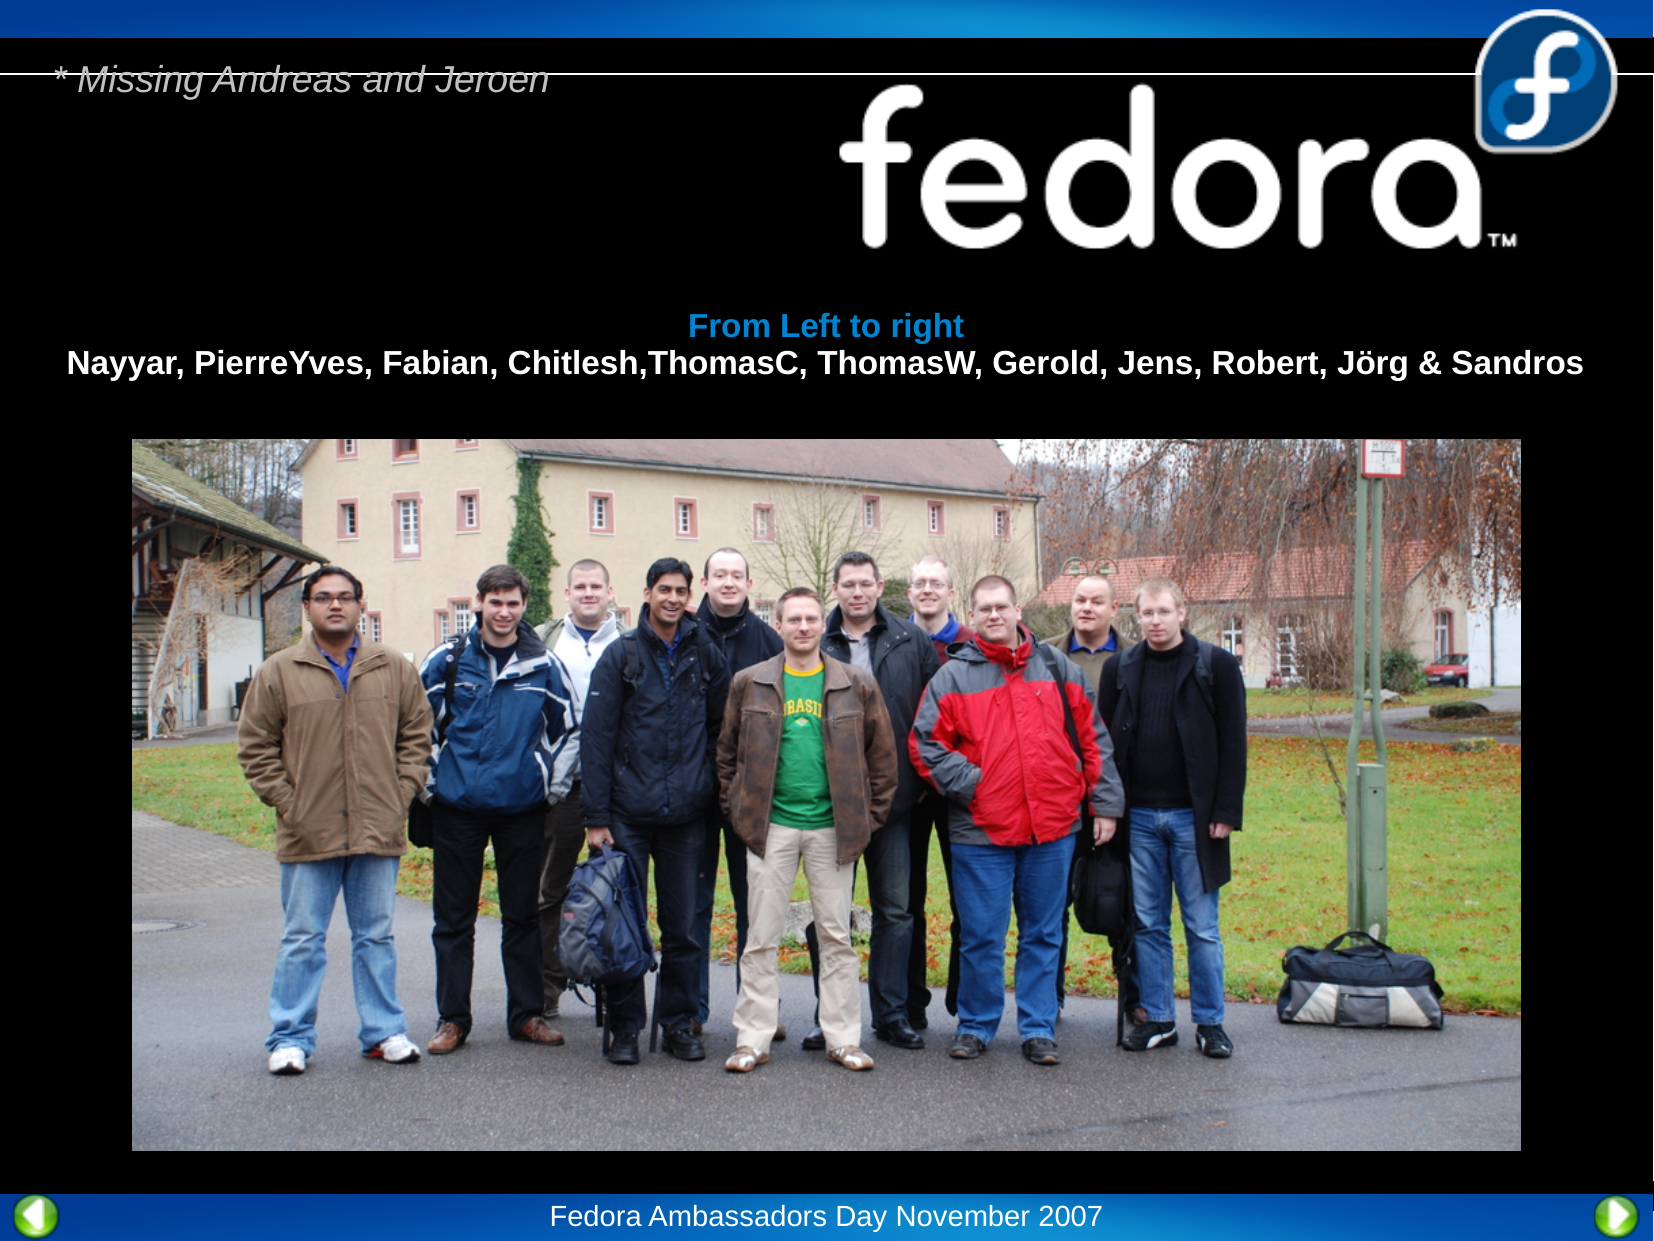

* Missing Andreas and Jeroen
From Left to right
Nayyar, PierreYves, Fabian, Chitlesh,ThomasC, ThomasW, Gerold, Jens, Robert, Jörg & Sandros